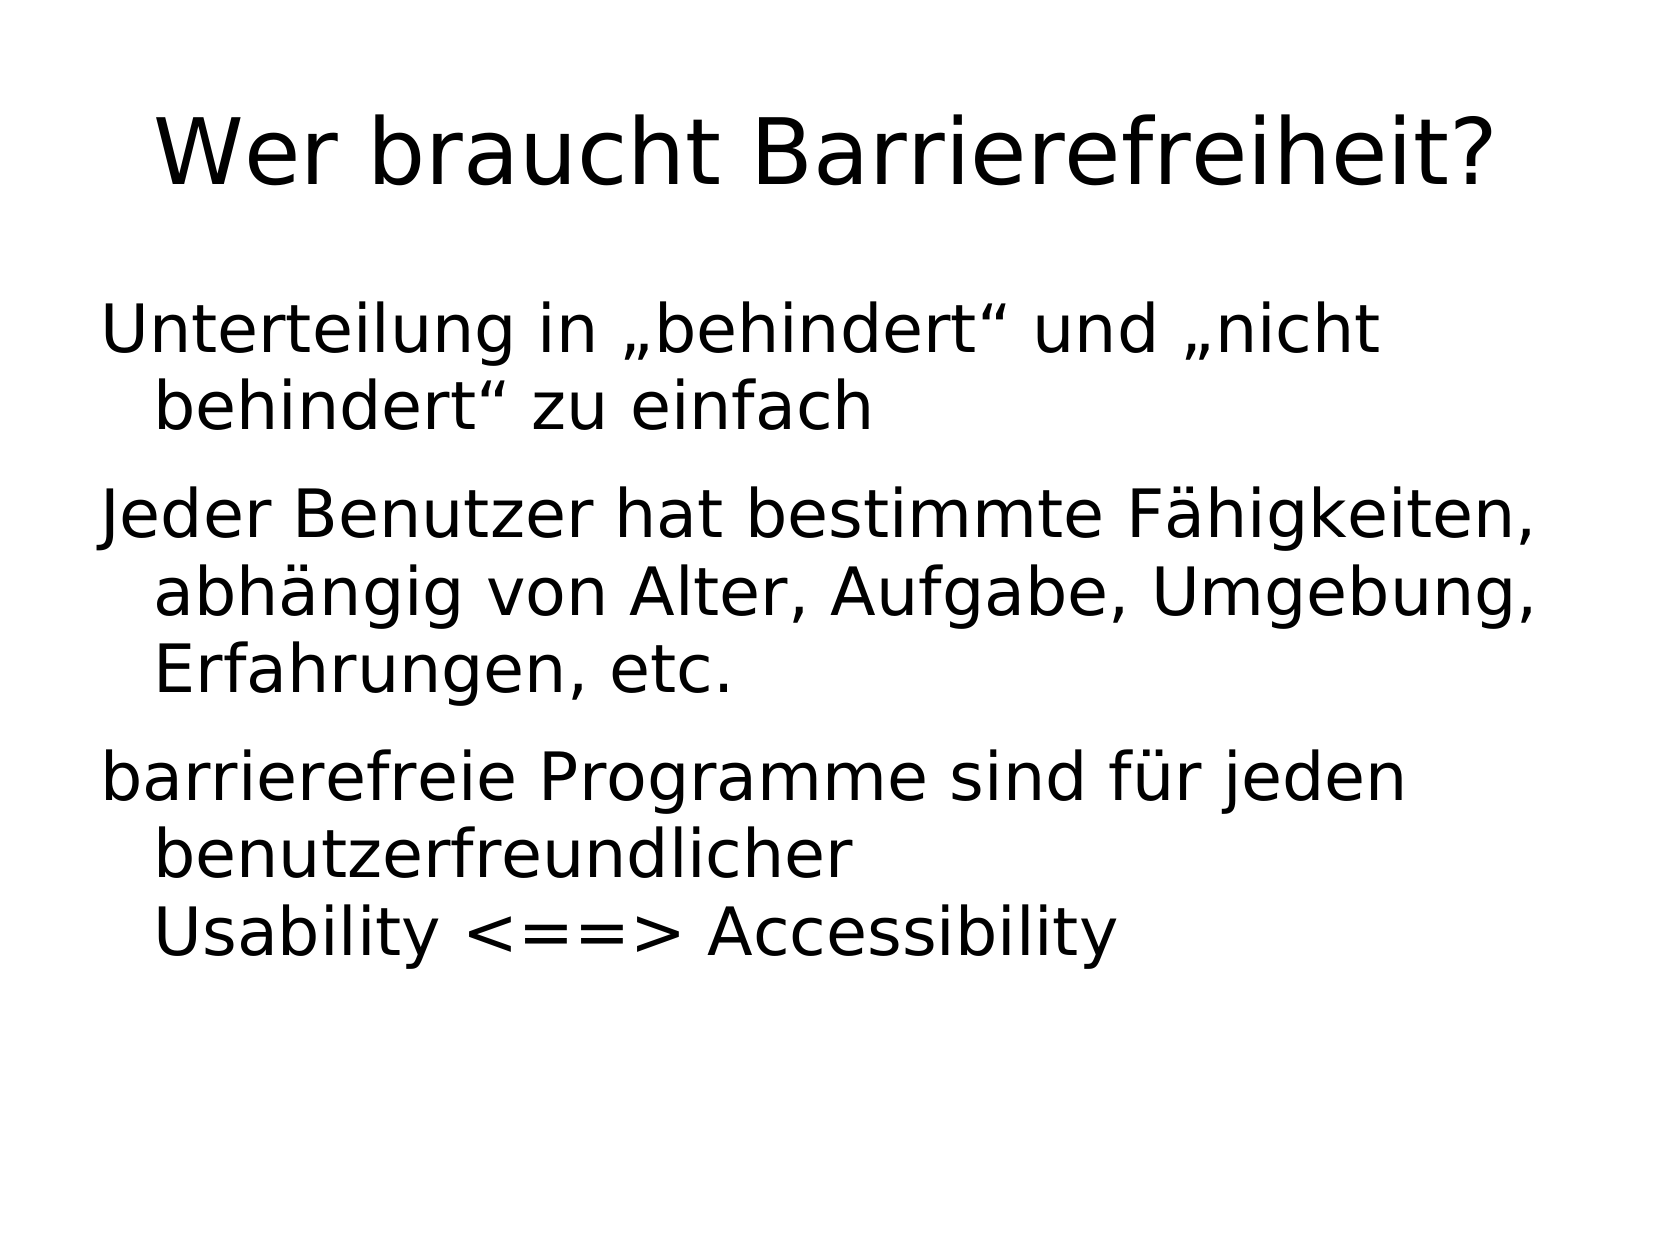

# Wer braucht Barrierefreiheit?
Unterteilung in „behindert“ und „nicht behindert“ zu einfach
Jeder Benutzer hat bestimmte Fähigkeiten, abhängig von Alter, Aufgabe, Umgebung, Erfahrungen, etc.
barrierefreie Programme sind für jeden benutzerfreundlicher
Usability <==> Accessibility